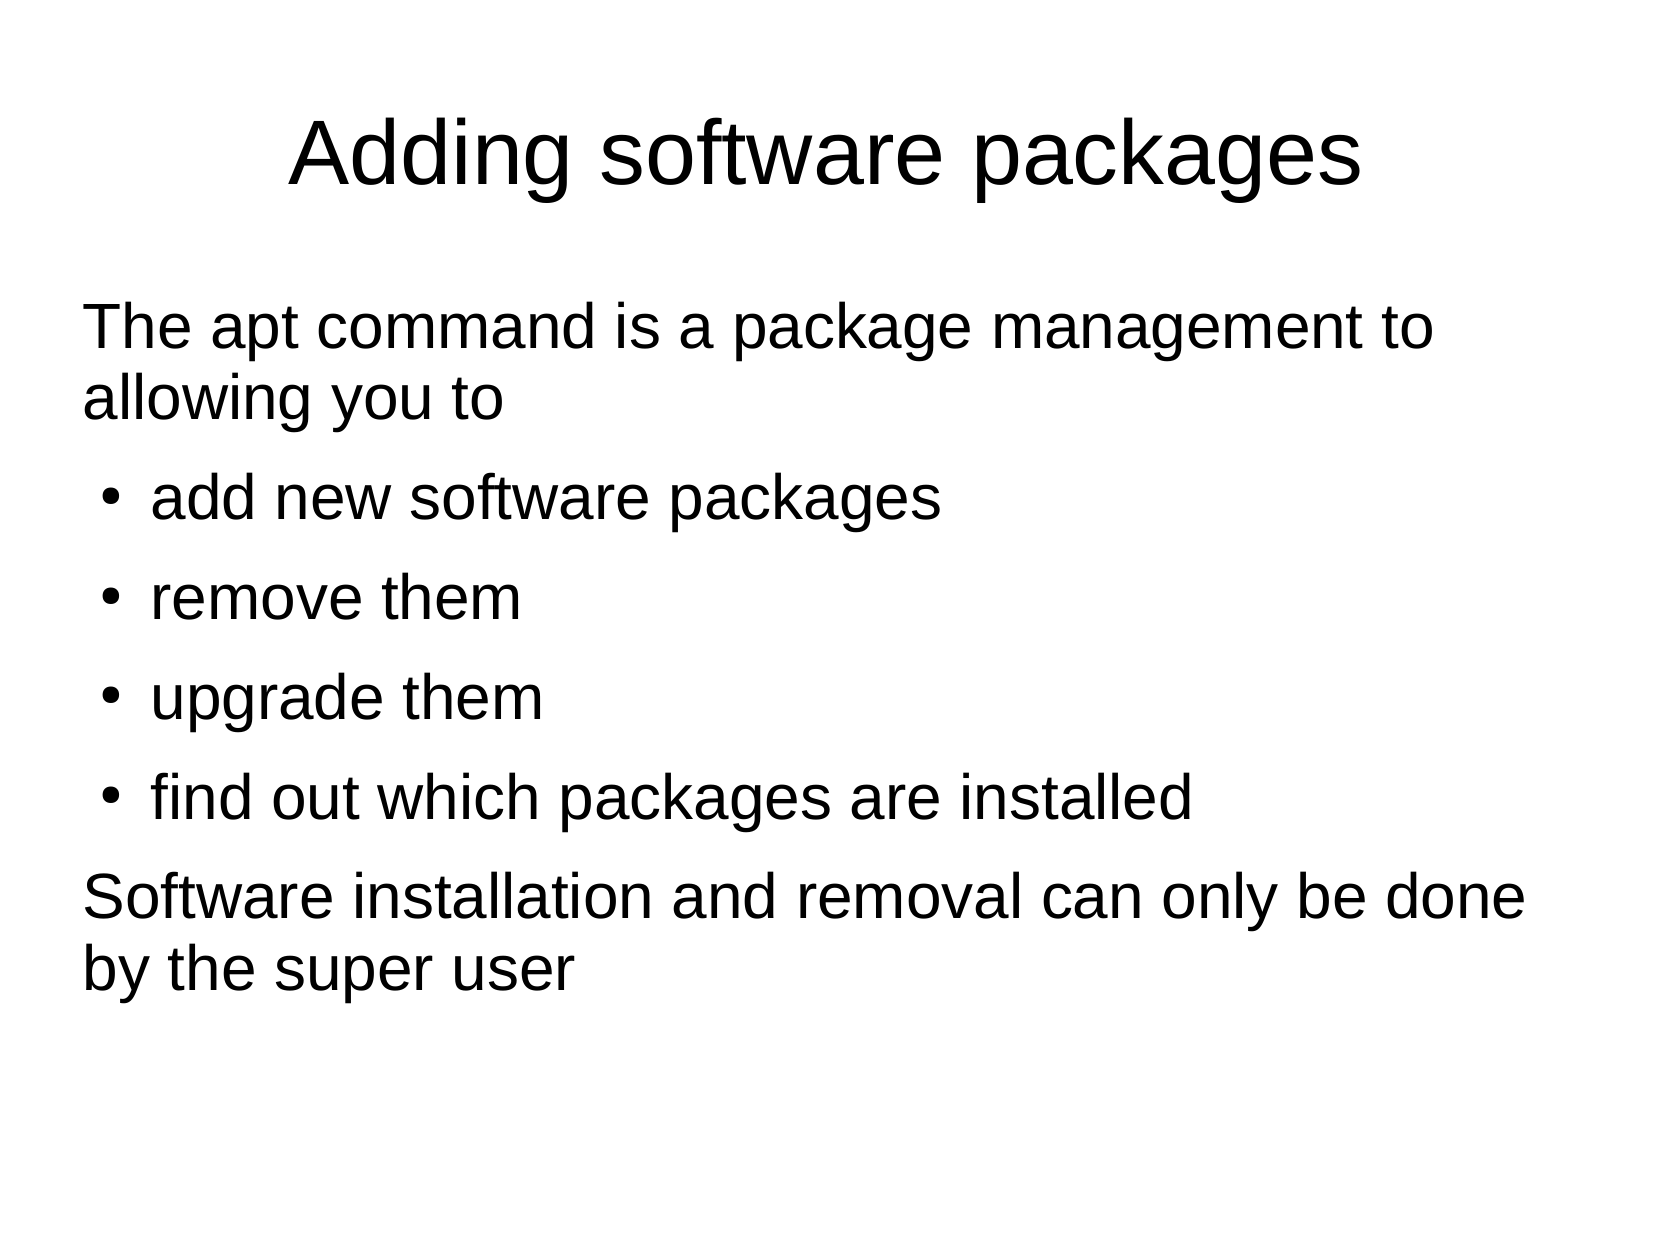

# Adding software packages
The apt command is a package management to allowing you to
add new software packages
remove them
upgrade them
find out which packages are installed
Software installation and removal can only be done by the super user